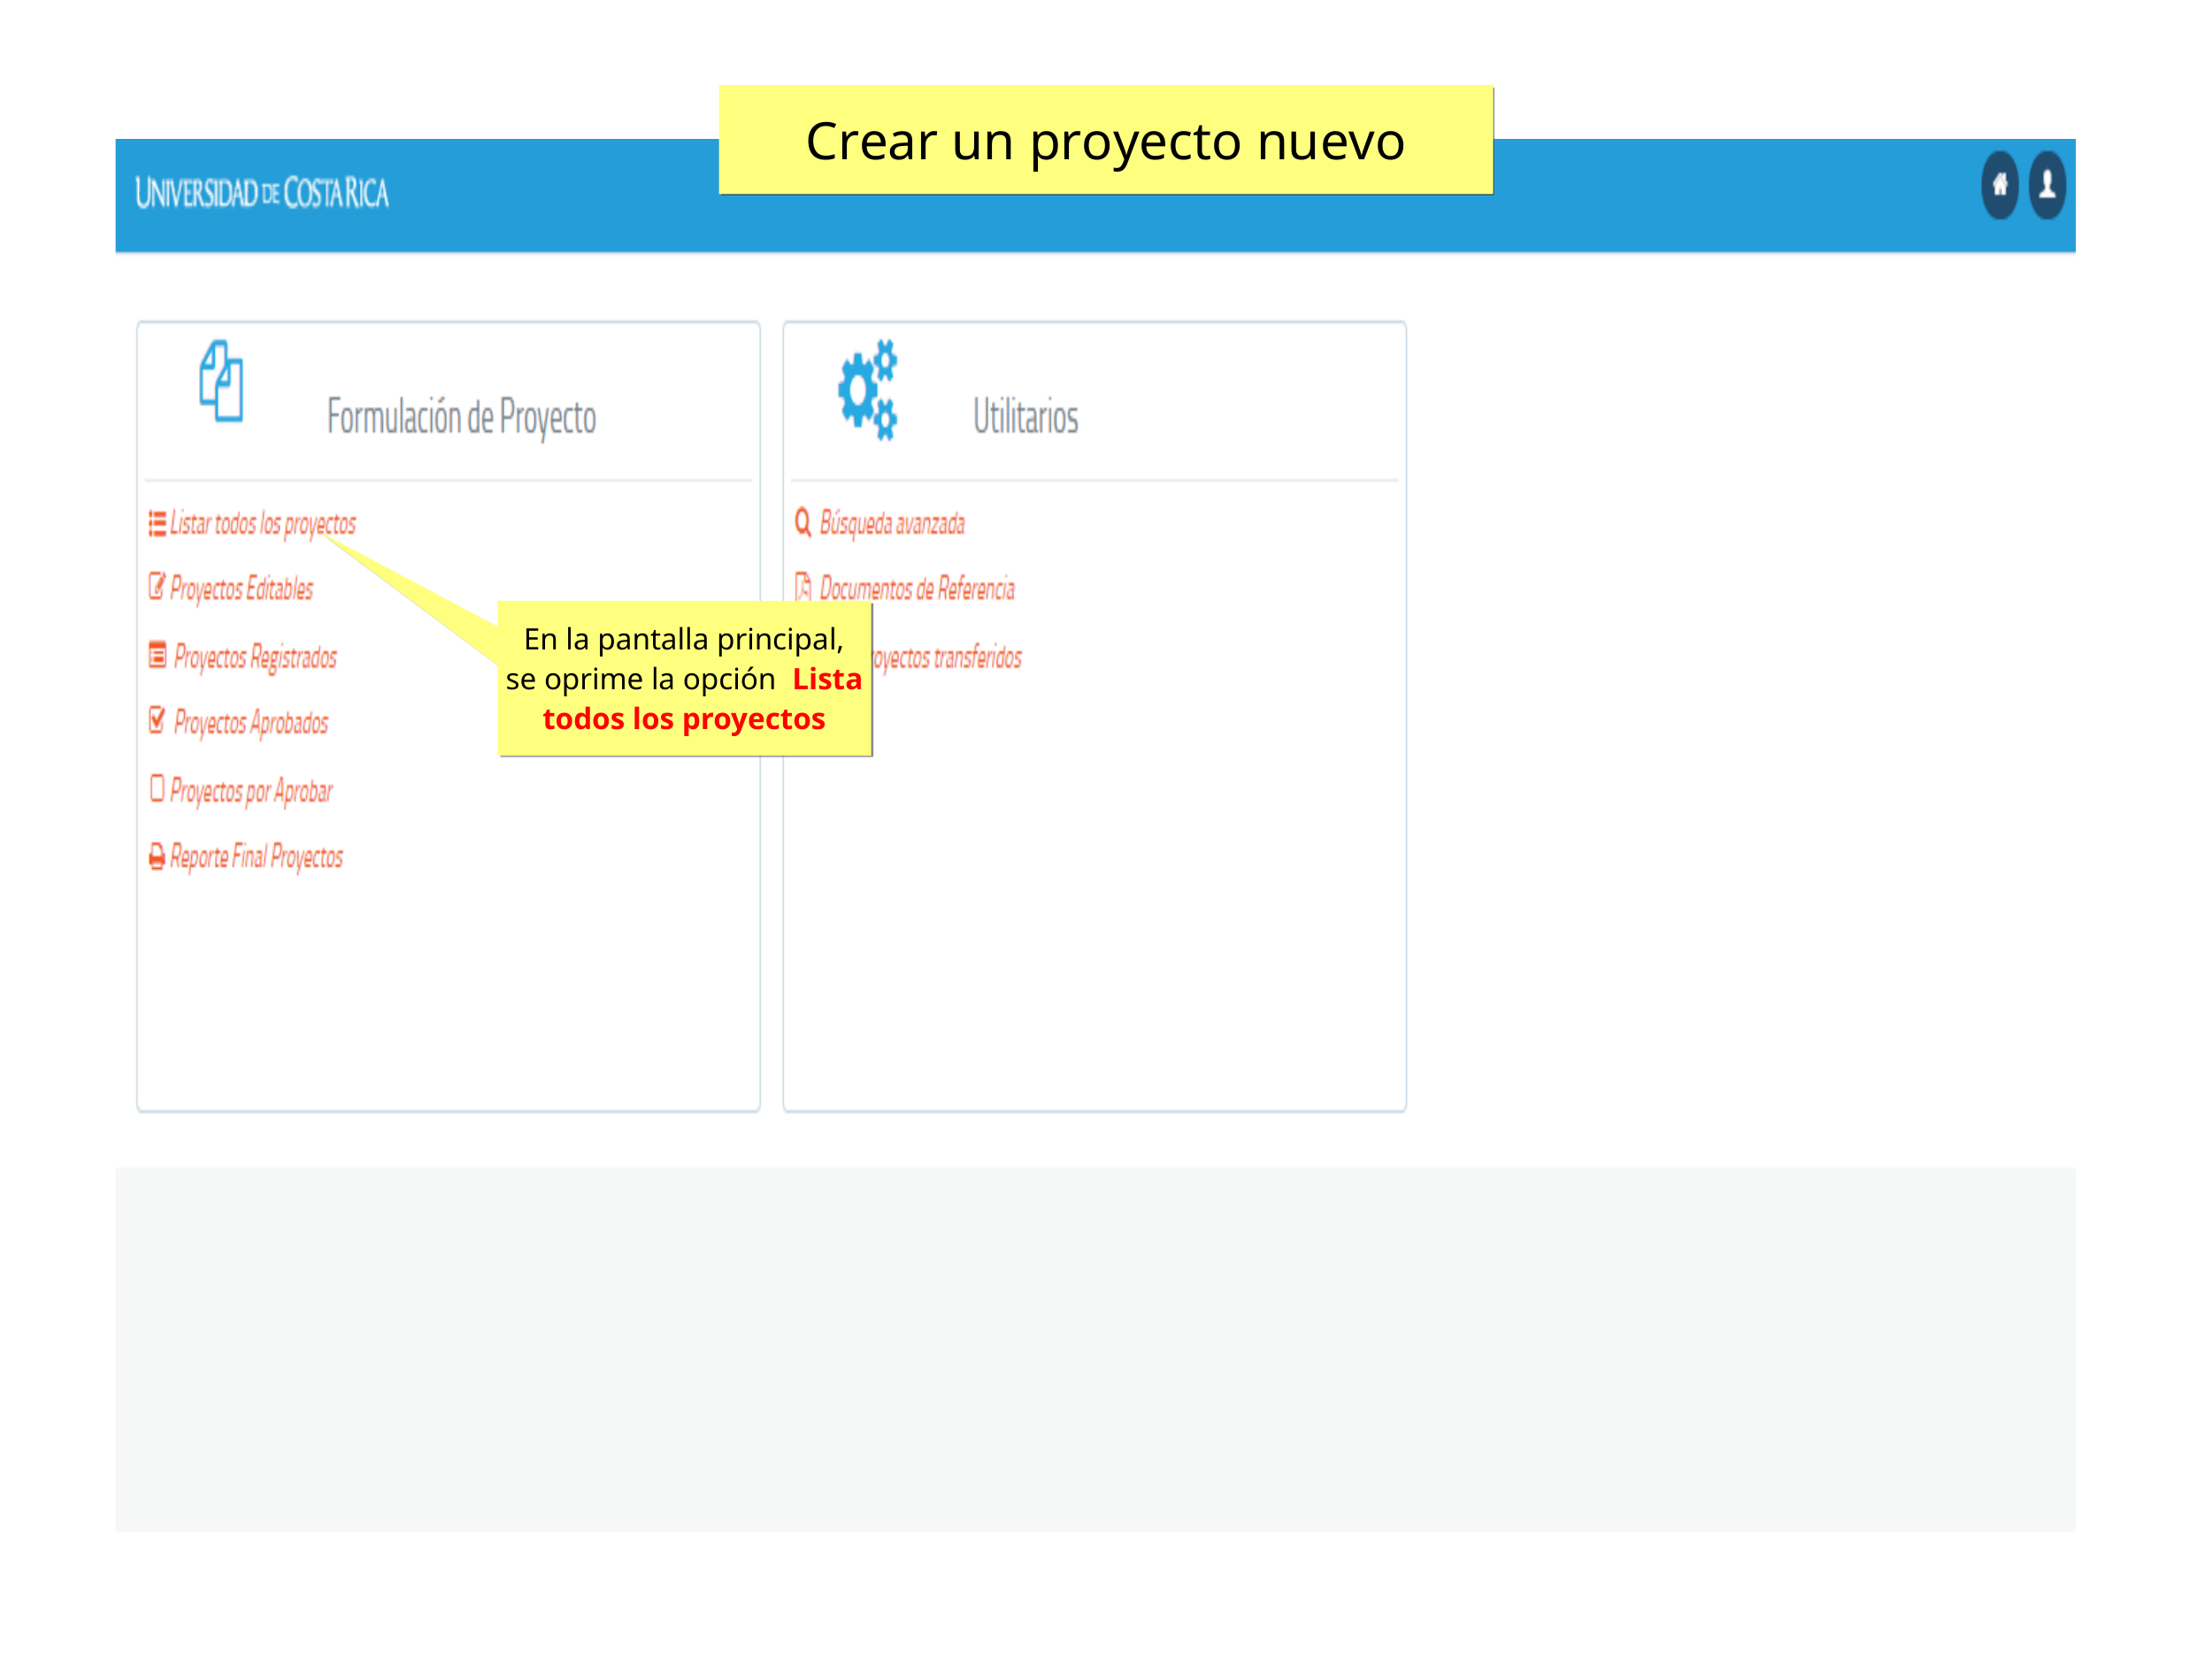

Crear un proyecto nuevo
En la pantalla principal, se oprime la opción Lista todos los proyectos